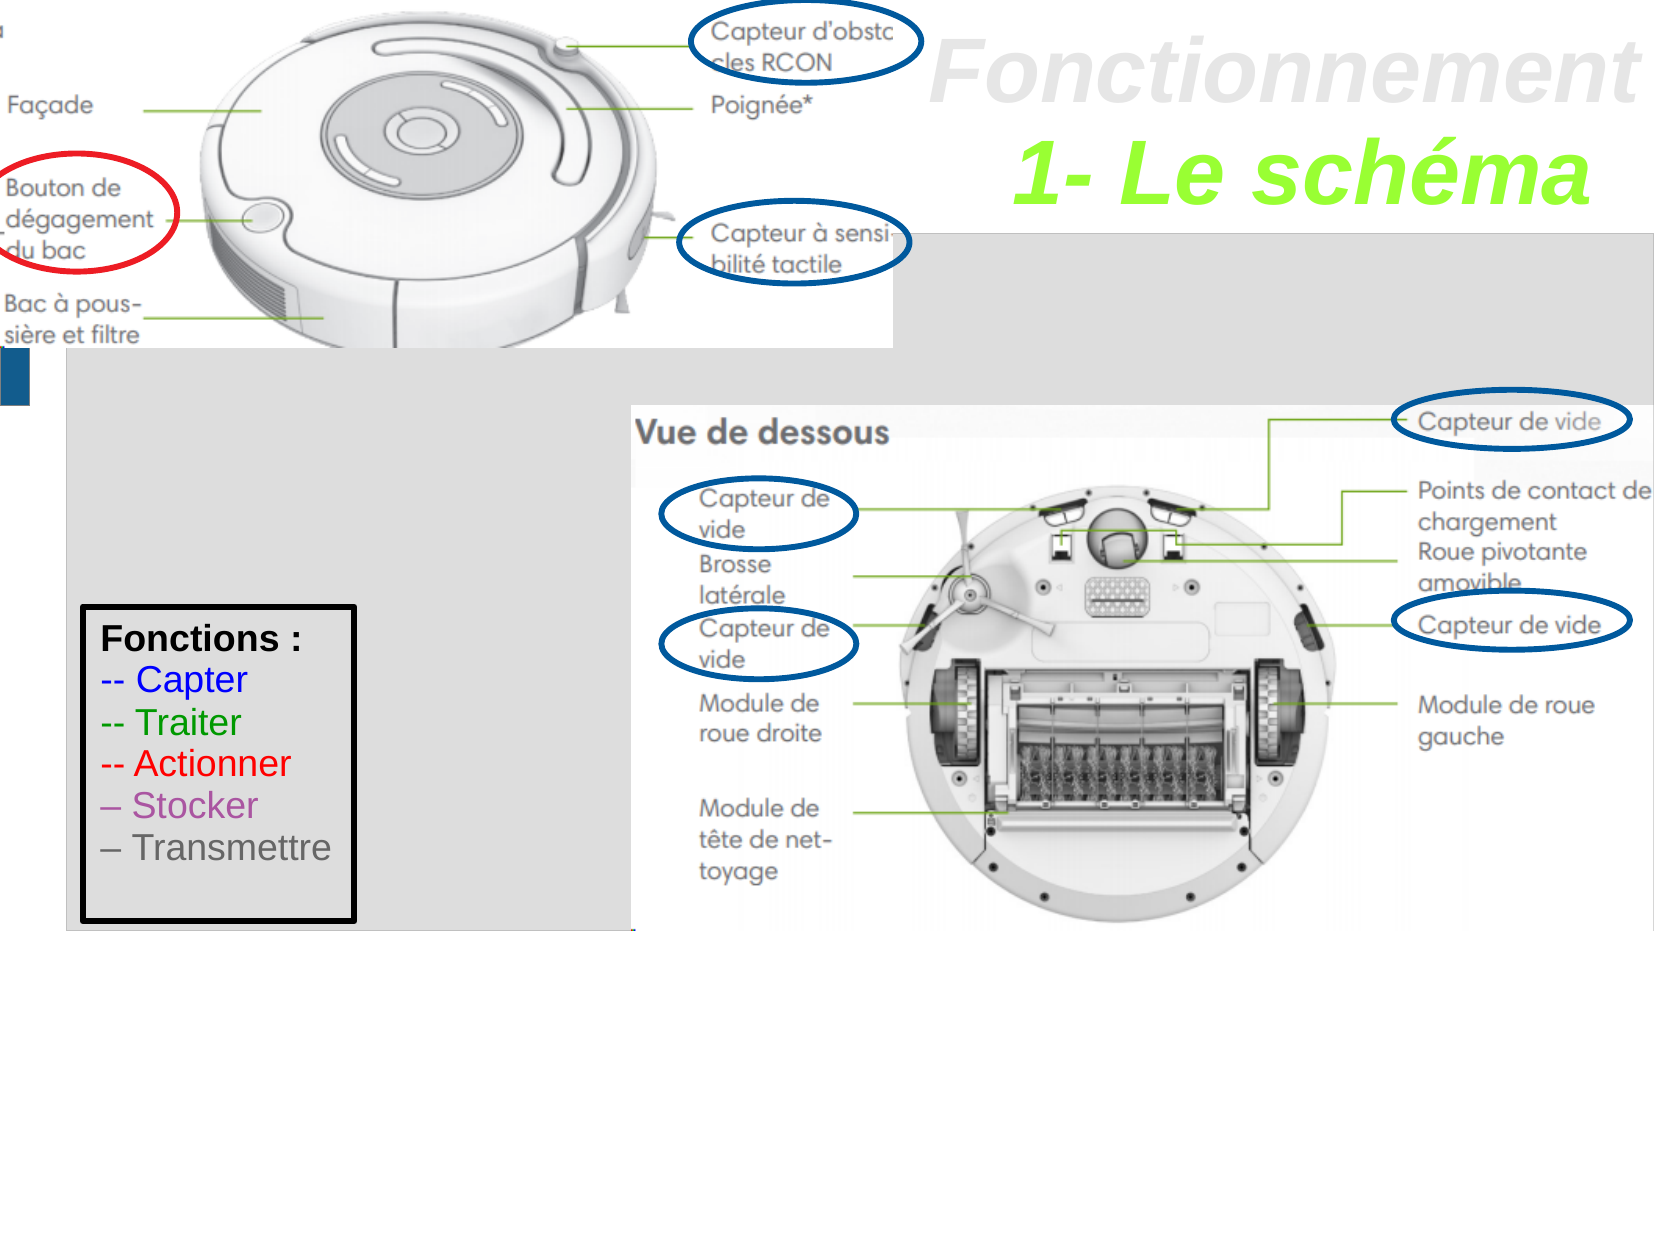

# Fonctionnement 1- Le schéma
Fonctions :
-- Capter
-- Traiter
-- Actionner
– Stocker
– Transmettre